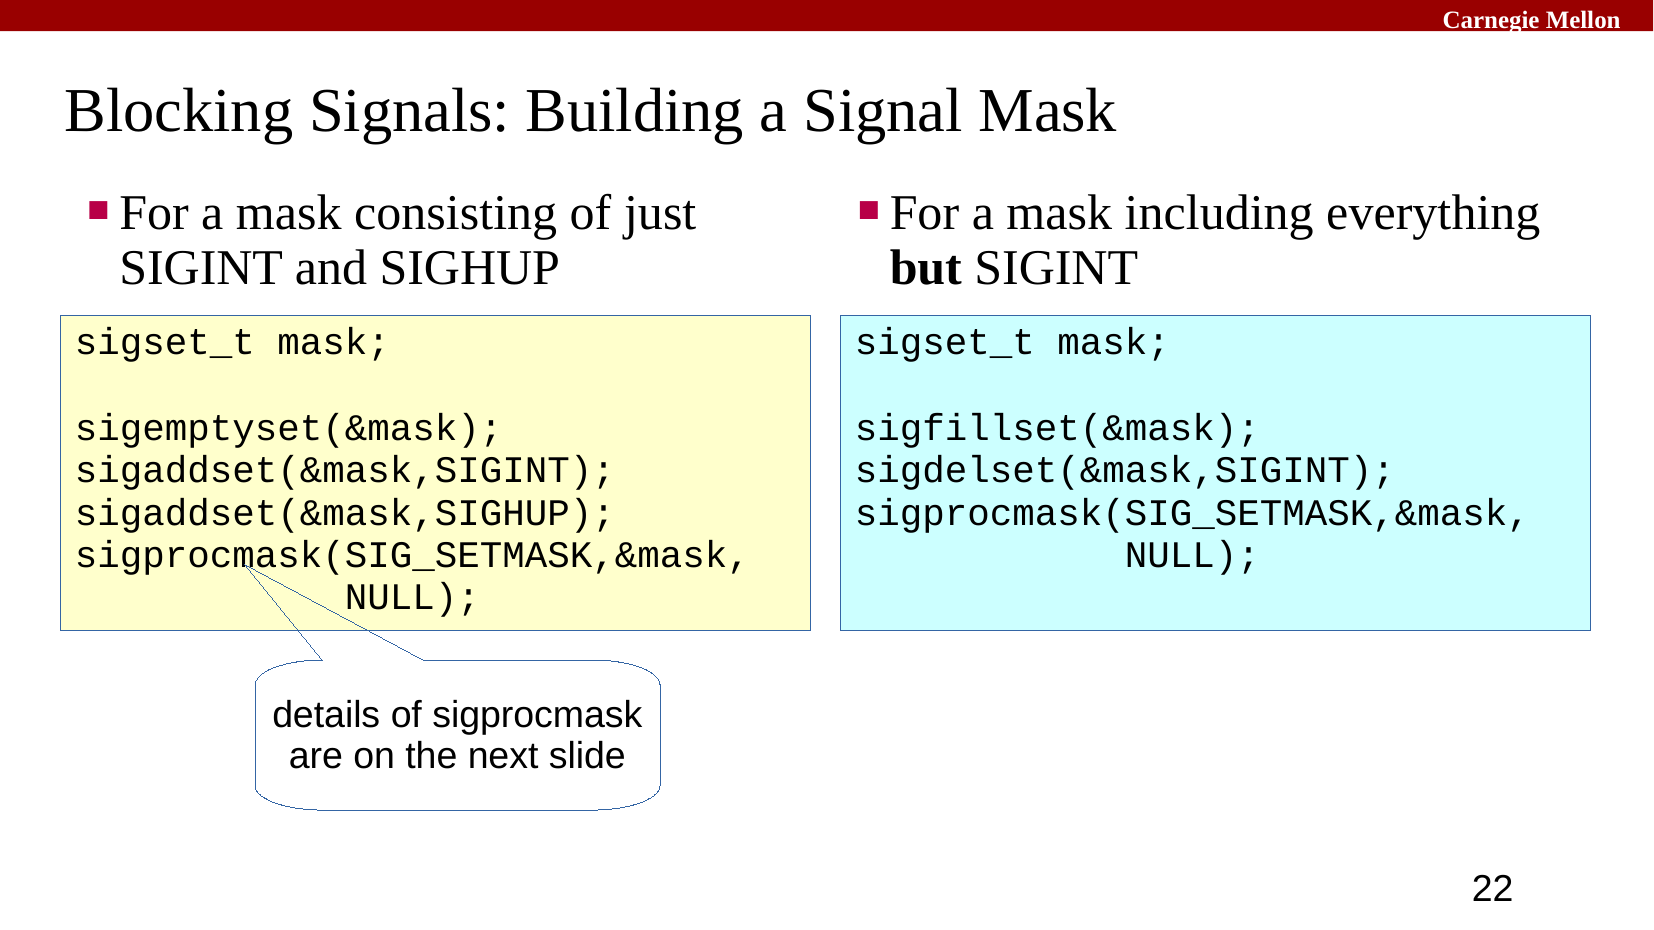

# Blocking Signals: Building a Signal Mask
For a mask consisting of just SIGINT and SIGHUP
For a mask including everything but SIGINT
sigset_t mask;
sigemptyset(&mask);
sigaddset(&mask,SIGINT);
sigaddset(&mask,SIGHUP);
sigprocmask(SIG_SETMASK,&mask,
 NULL);
sigset_t mask;
sigfillset(&mask);
sigdelset(&mask,SIGINT);
sigprocmask(SIG_SETMASK,&mask,
 NULL);
details of sigprocmask
are on the next slide